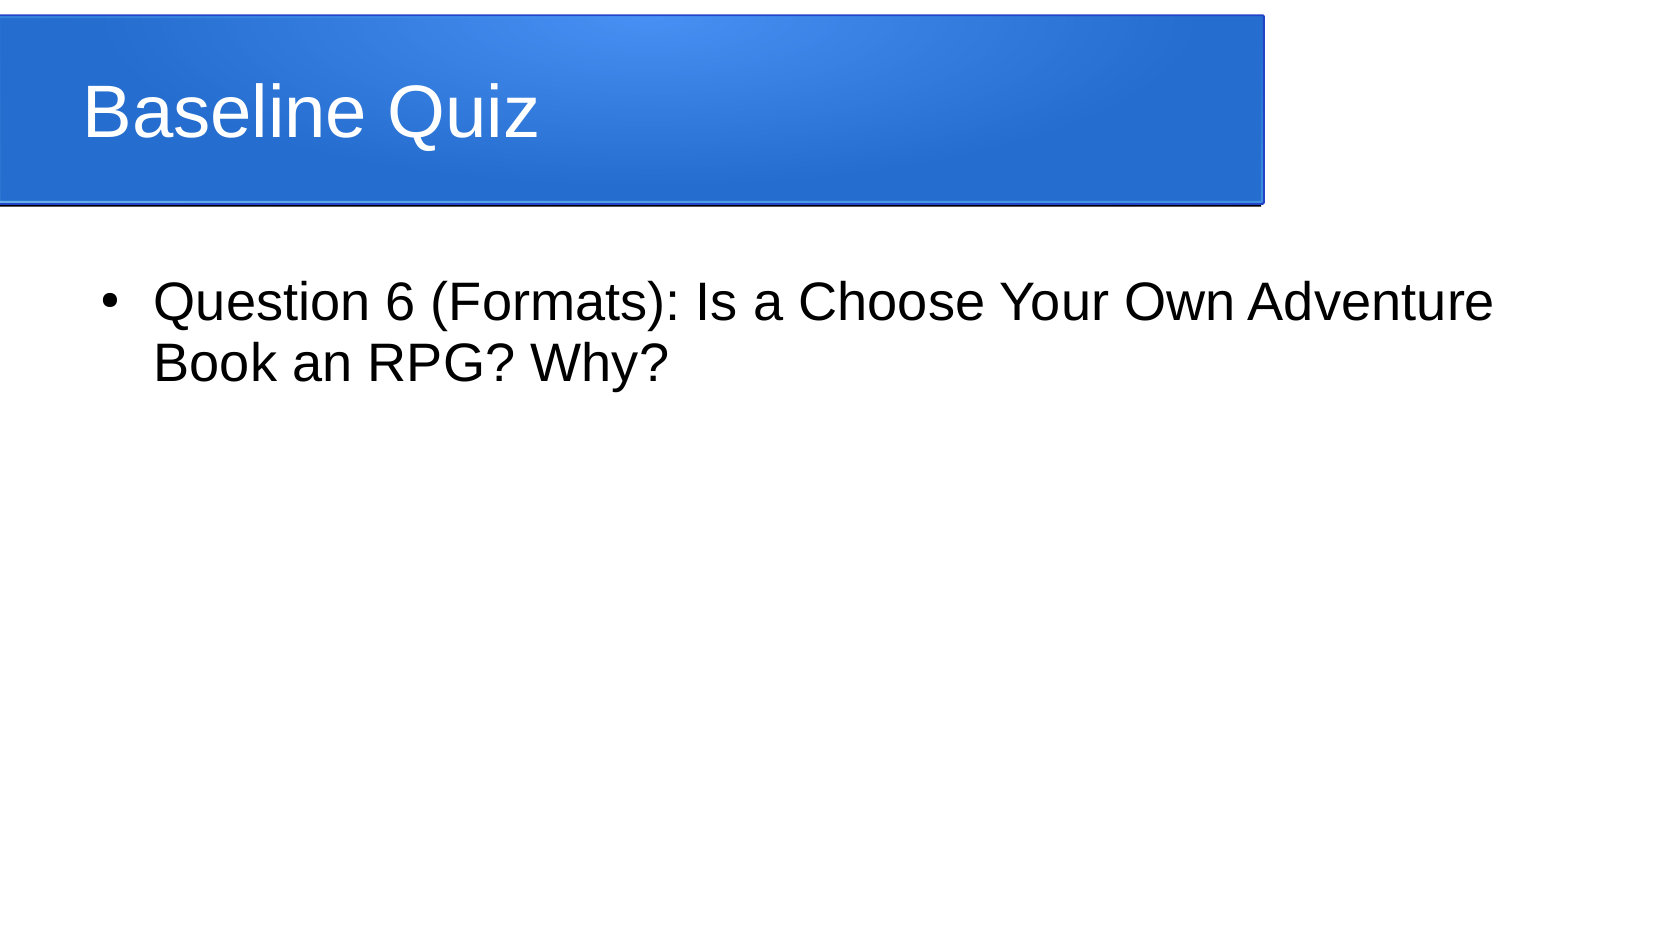

# Baseline Quiz
Question 6 (Formats): Is a Choose Your Own Adventure Book an RPG? Why?